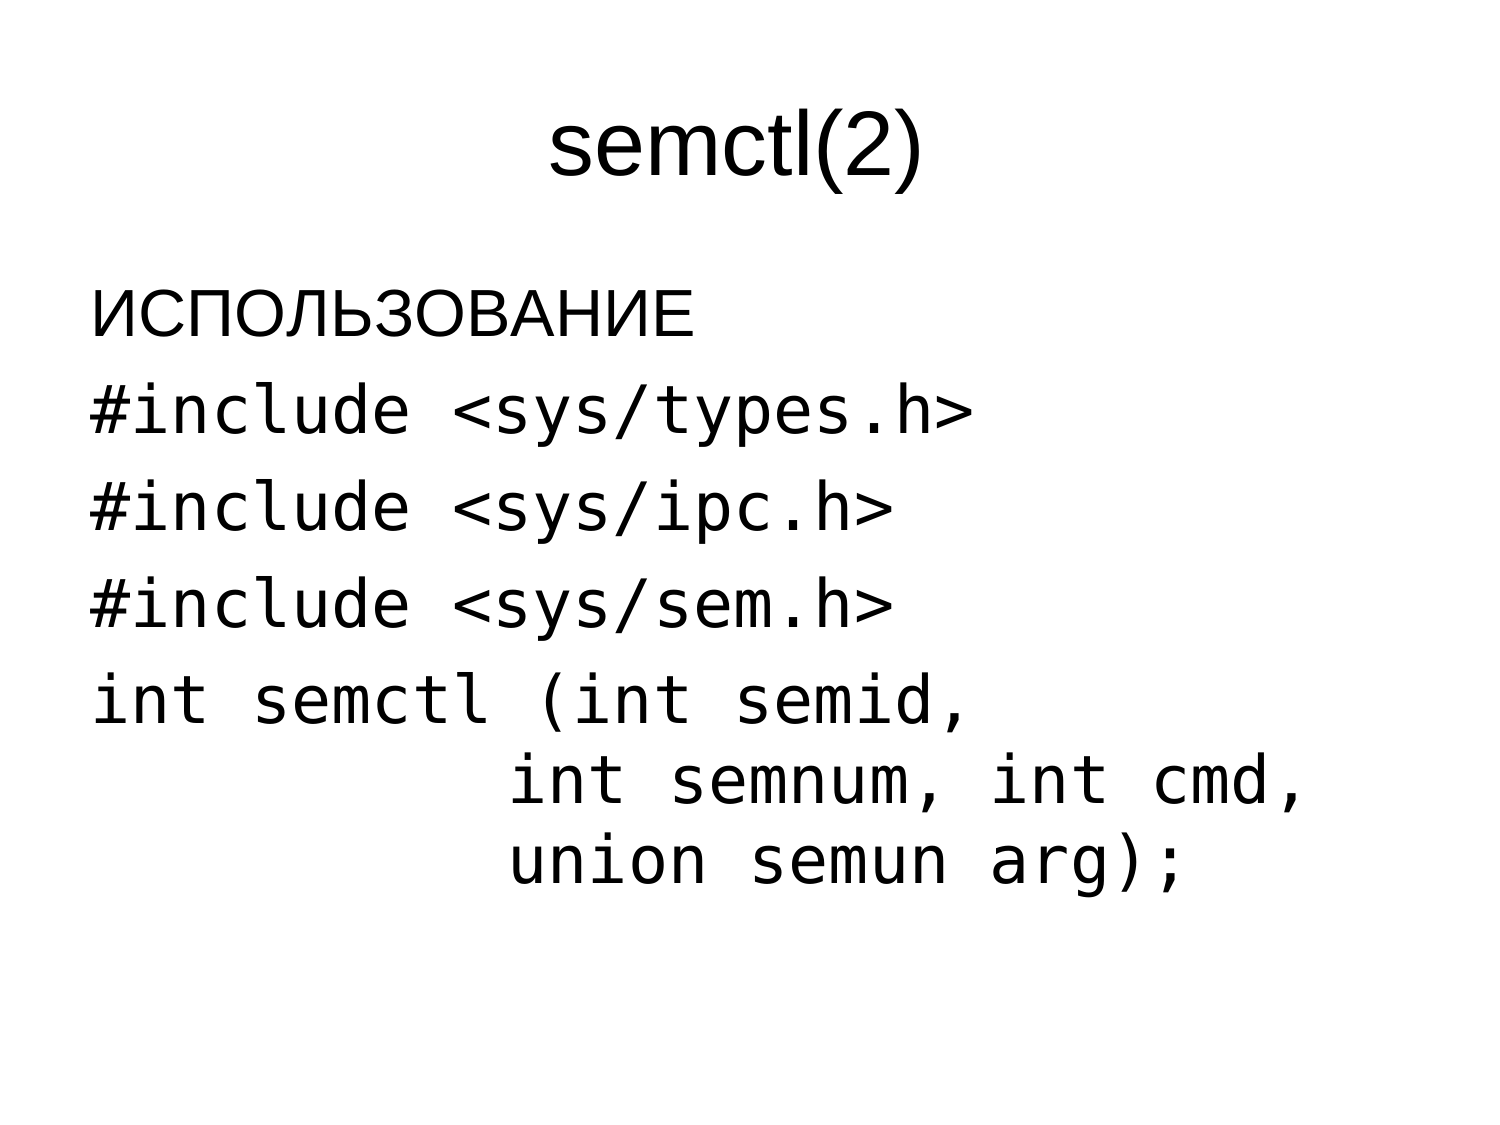

# semctl(2)
ИСПОЛЬЗОВАНИЕ
#include <sys/types.h>
#include <sys/ipc.h>
#include <sys/sem.h>
int semctl (int semid,
 int semnum, int cmd,
 union semun arg);